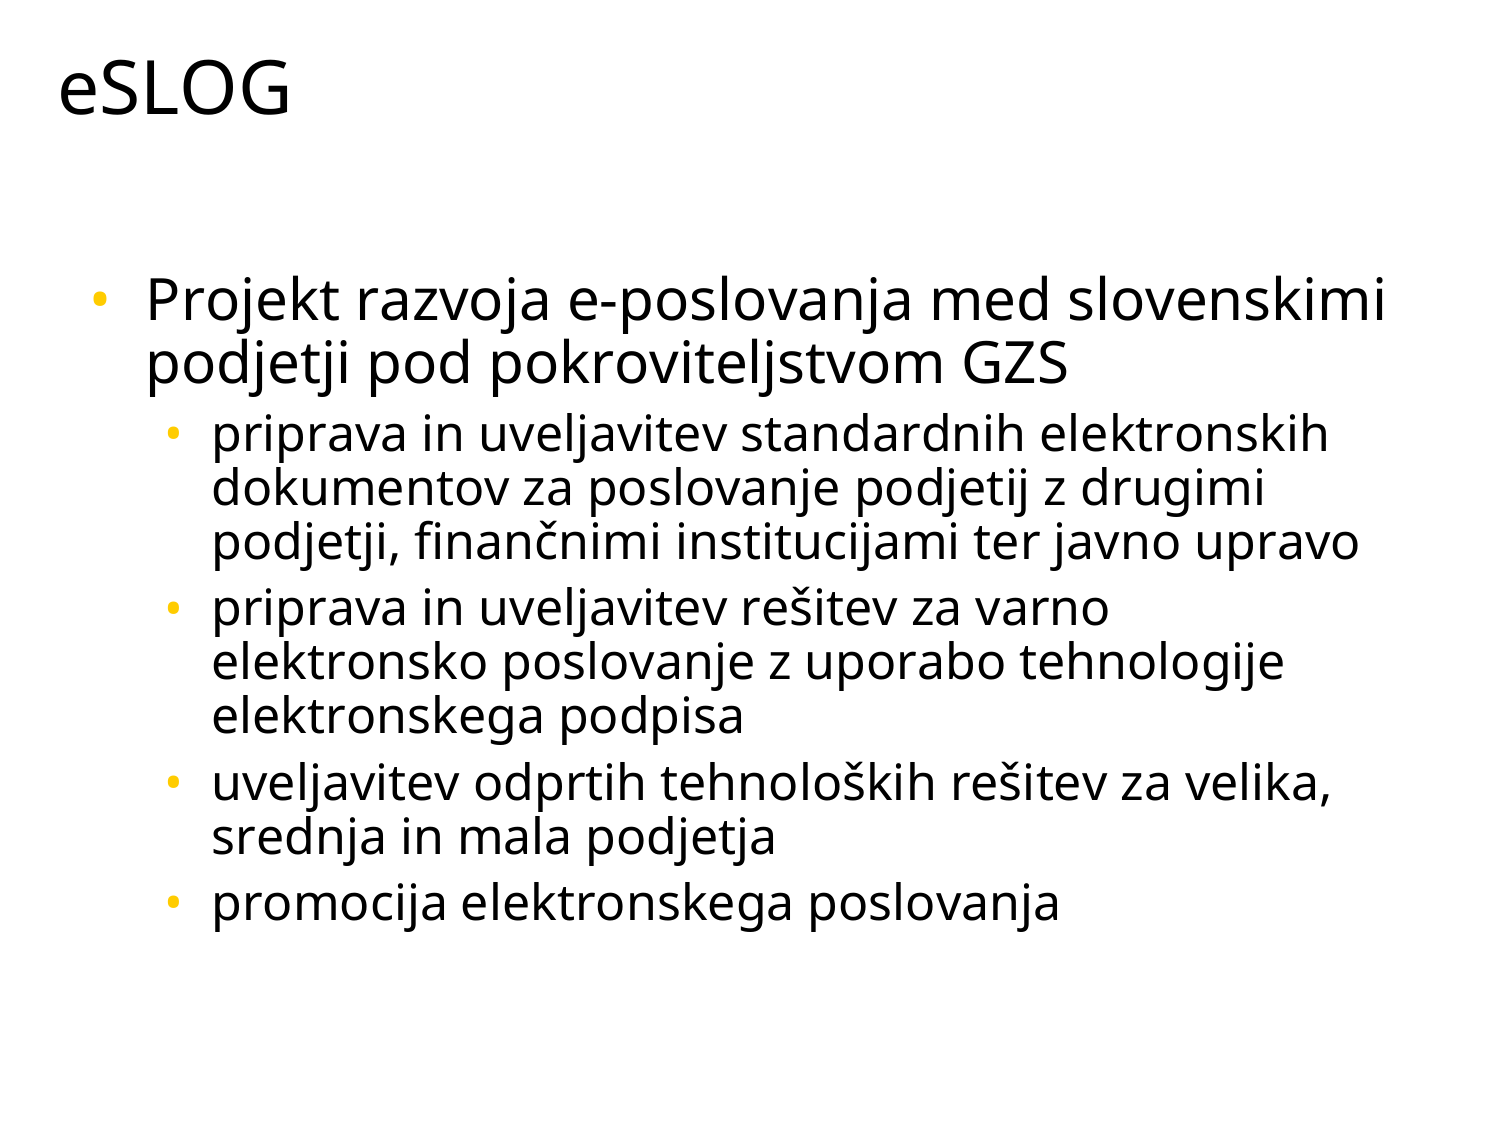

# eSLOG
Projekt razvoja e-poslovanja med slovenskimi podjetji pod pokroviteljstvom GZS
priprava in uveljavitev standardnih elektronskih dokumentov za poslovanje podjetij z drugimi podjetji, finančnimi institucijami ter javno upravo
priprava in uveljavitev rešitev za varno elektronsko poslovanje z uporabo tehnologije elektronskega podpisa
uveljavitev odprtih tehnoloških rešitev za velika, srednja in mala podjetja
promocija elektronskega poslovanja